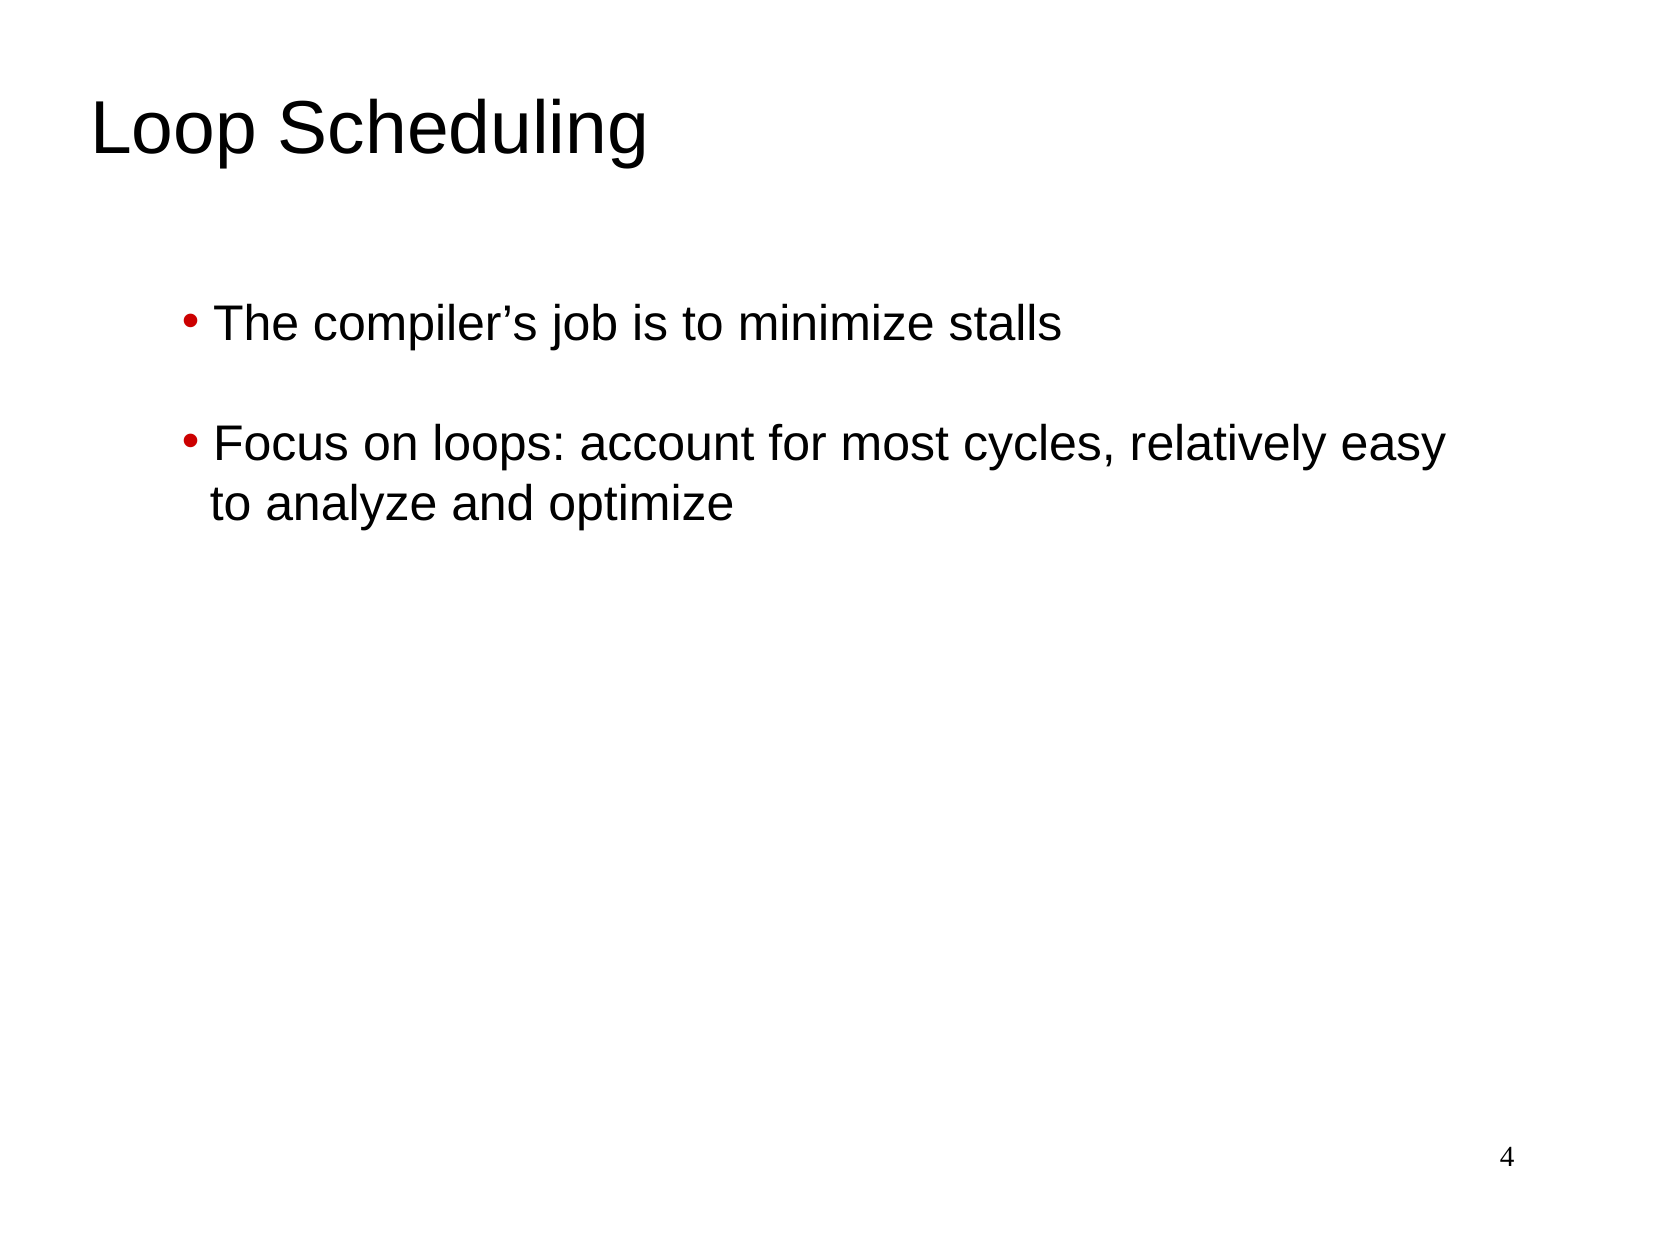

Loop Scheduling
 The compiler’s job is to minimize stalls
 Focus on loops: account for most cycles, relatively easy
 to analyze and optimize